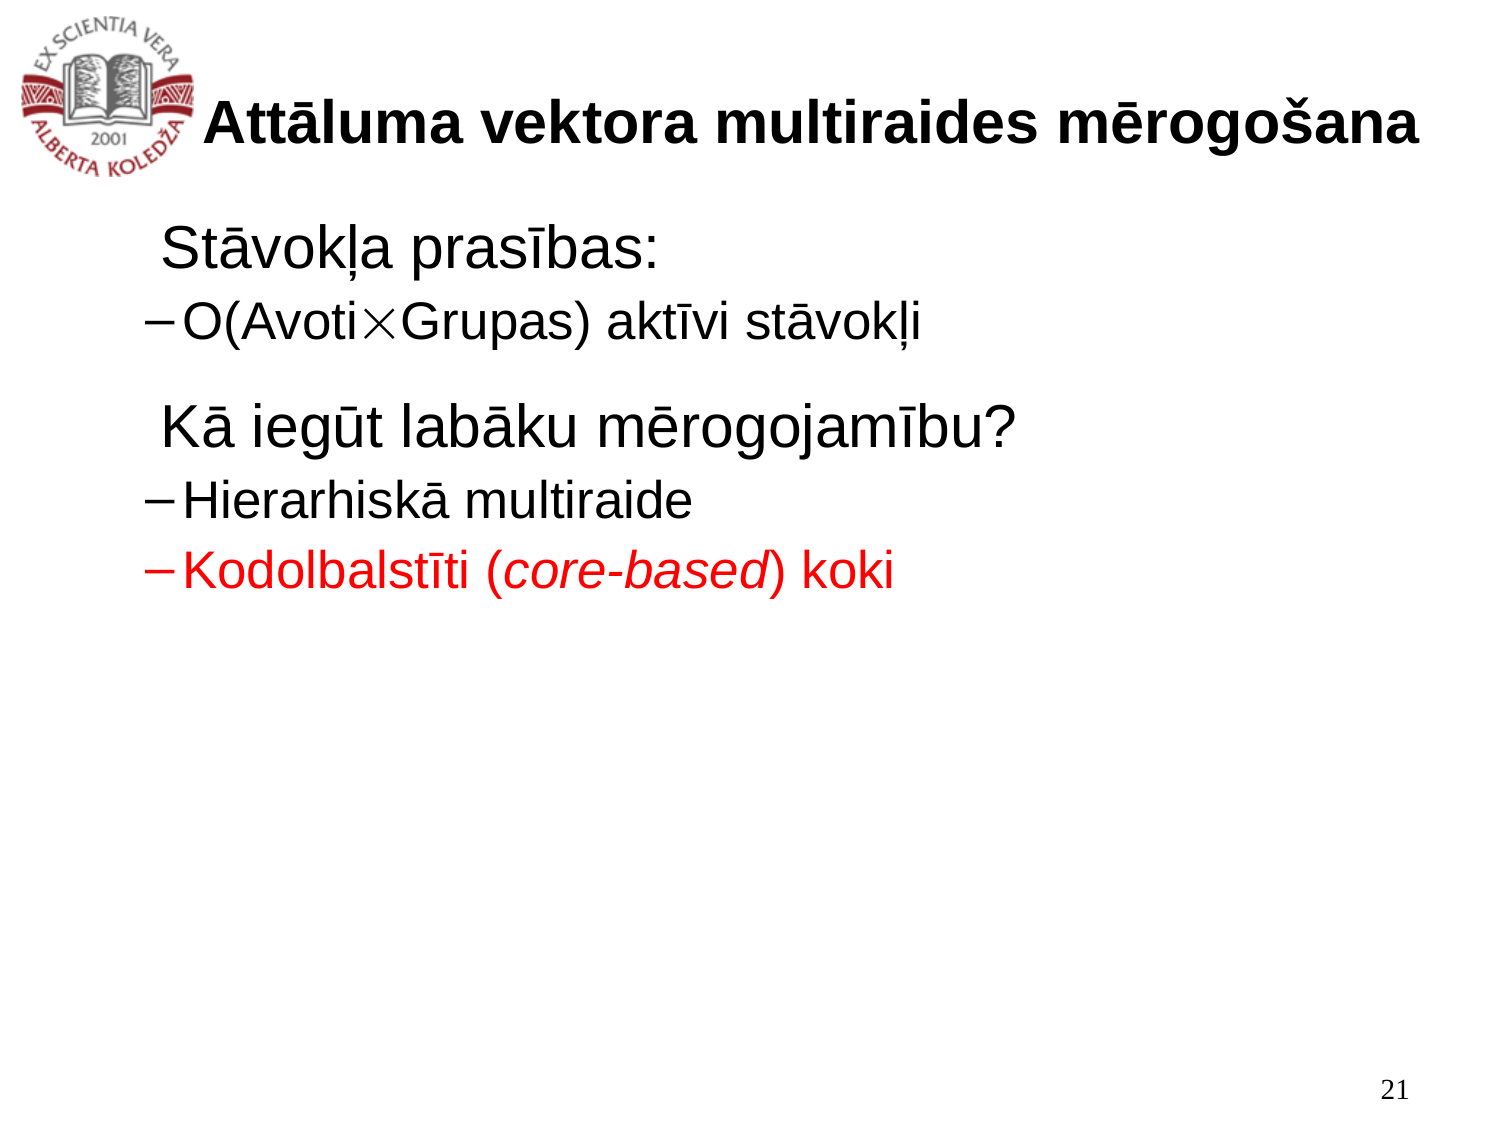

# Attāluma vektora multiraides mērogošana
Stāvokļa prasības:
O(AvotiGrupas) aktīvi stāvokļi
Kā iegūt labāku mērogojamību?
Hierarhiskā multiraide
Kodolbalstīti (core-based) koki